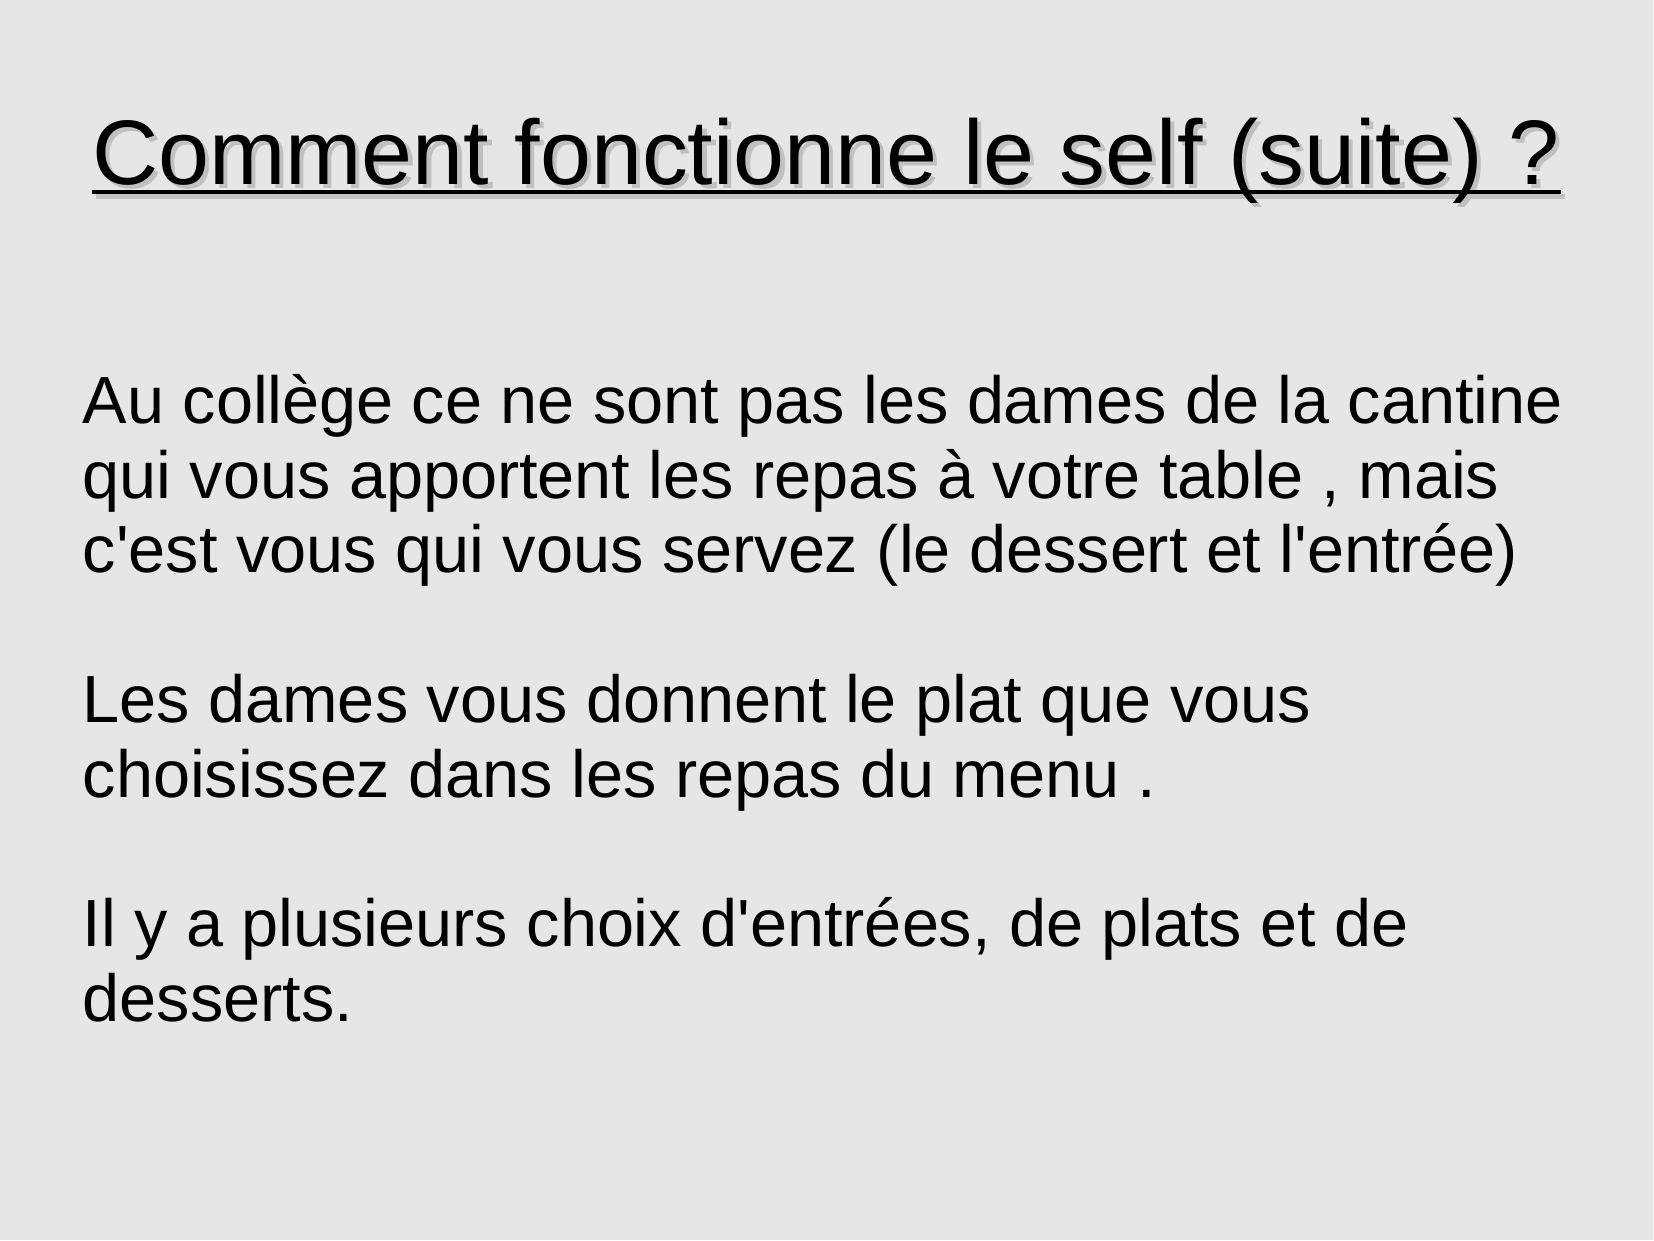

# Comment fonctionne le self (suite) ?
Au collège ce ne sont pas les dames de la cantine qui vous apportent les repas à votre table , mais c'est vous qui vous servez (le dessert et l'entrée)
Les dames vous donnent le plat que vous choisissez dans les repas du menu .
Il y a plusieurs choix d'entrées, de plats et de desserts.